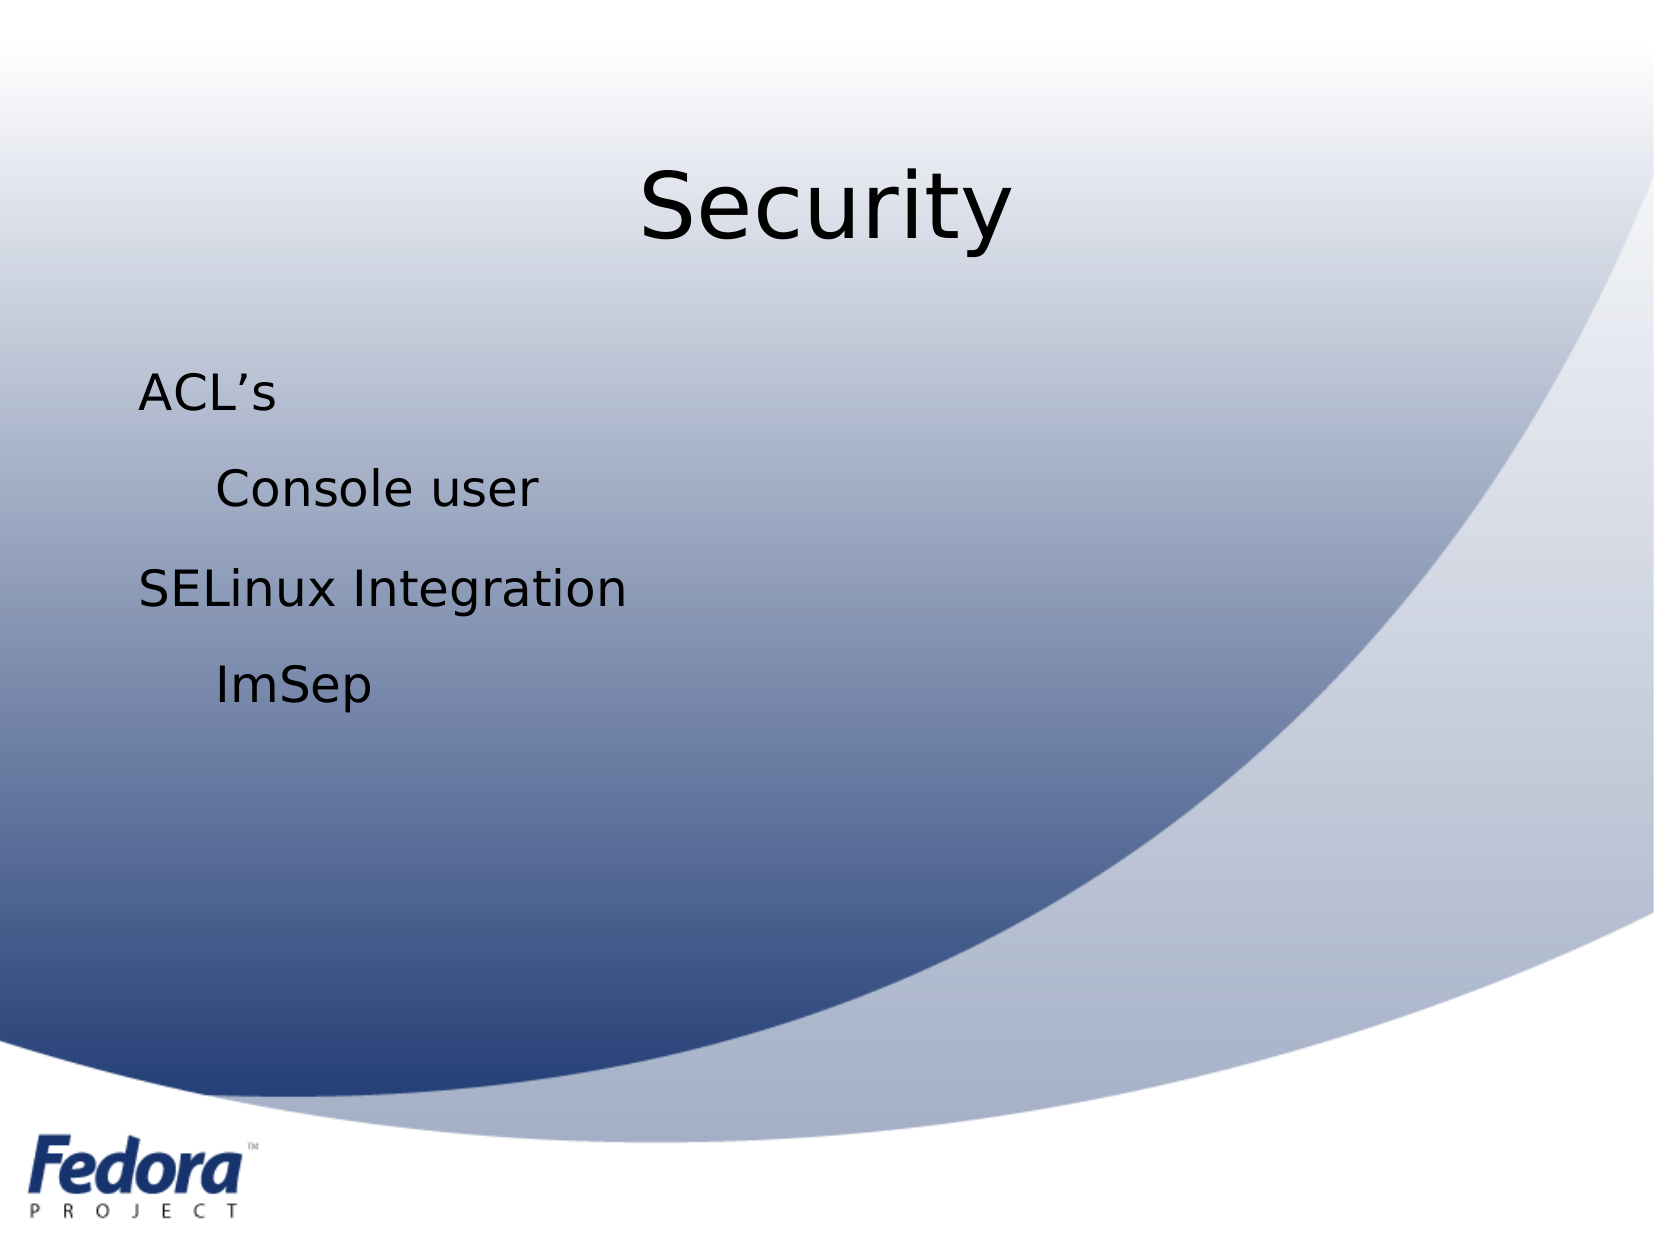

# Security
ACL’s
Console user
SELinux Integration
ImSep